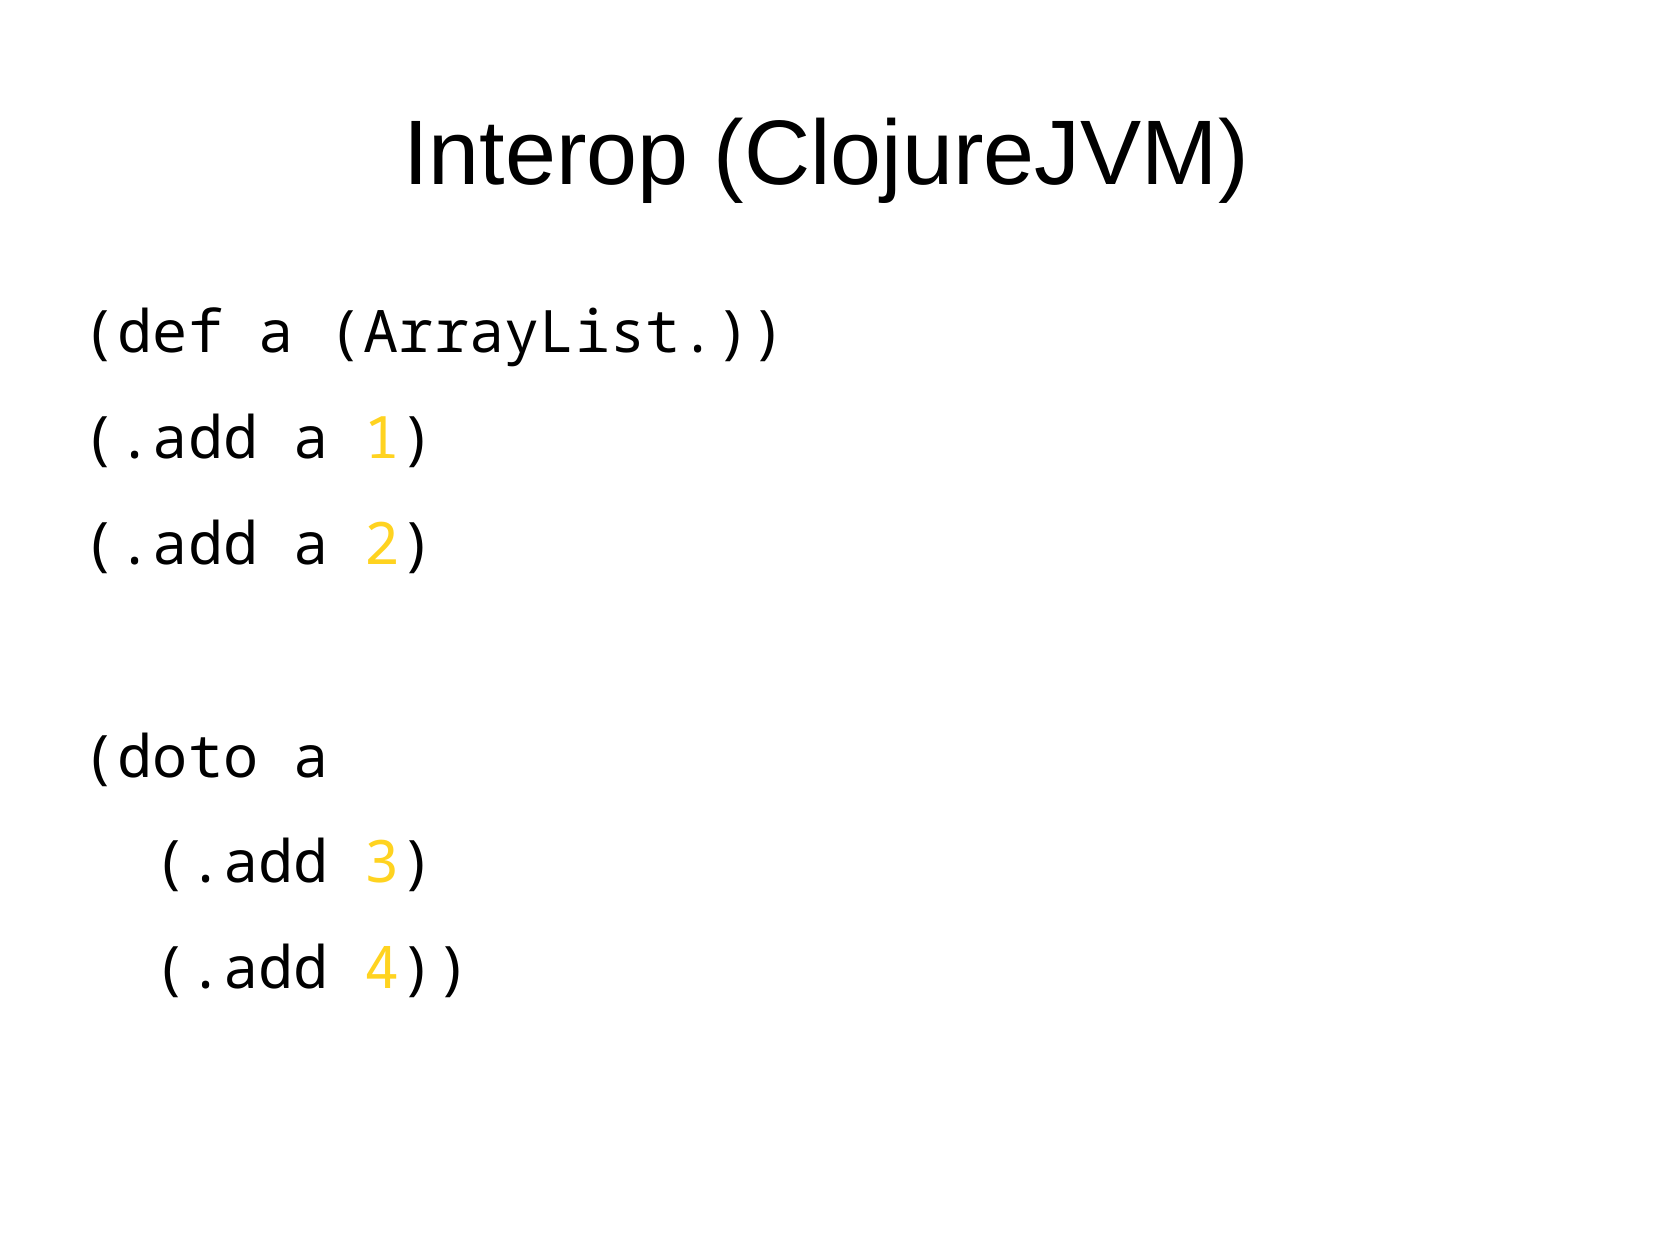

# Interop (ClojureJVM)
(def a (ArrayList.))
(.add a 1)
(.add a 2)
(doto a
 (.add 3)
 (.add 4))